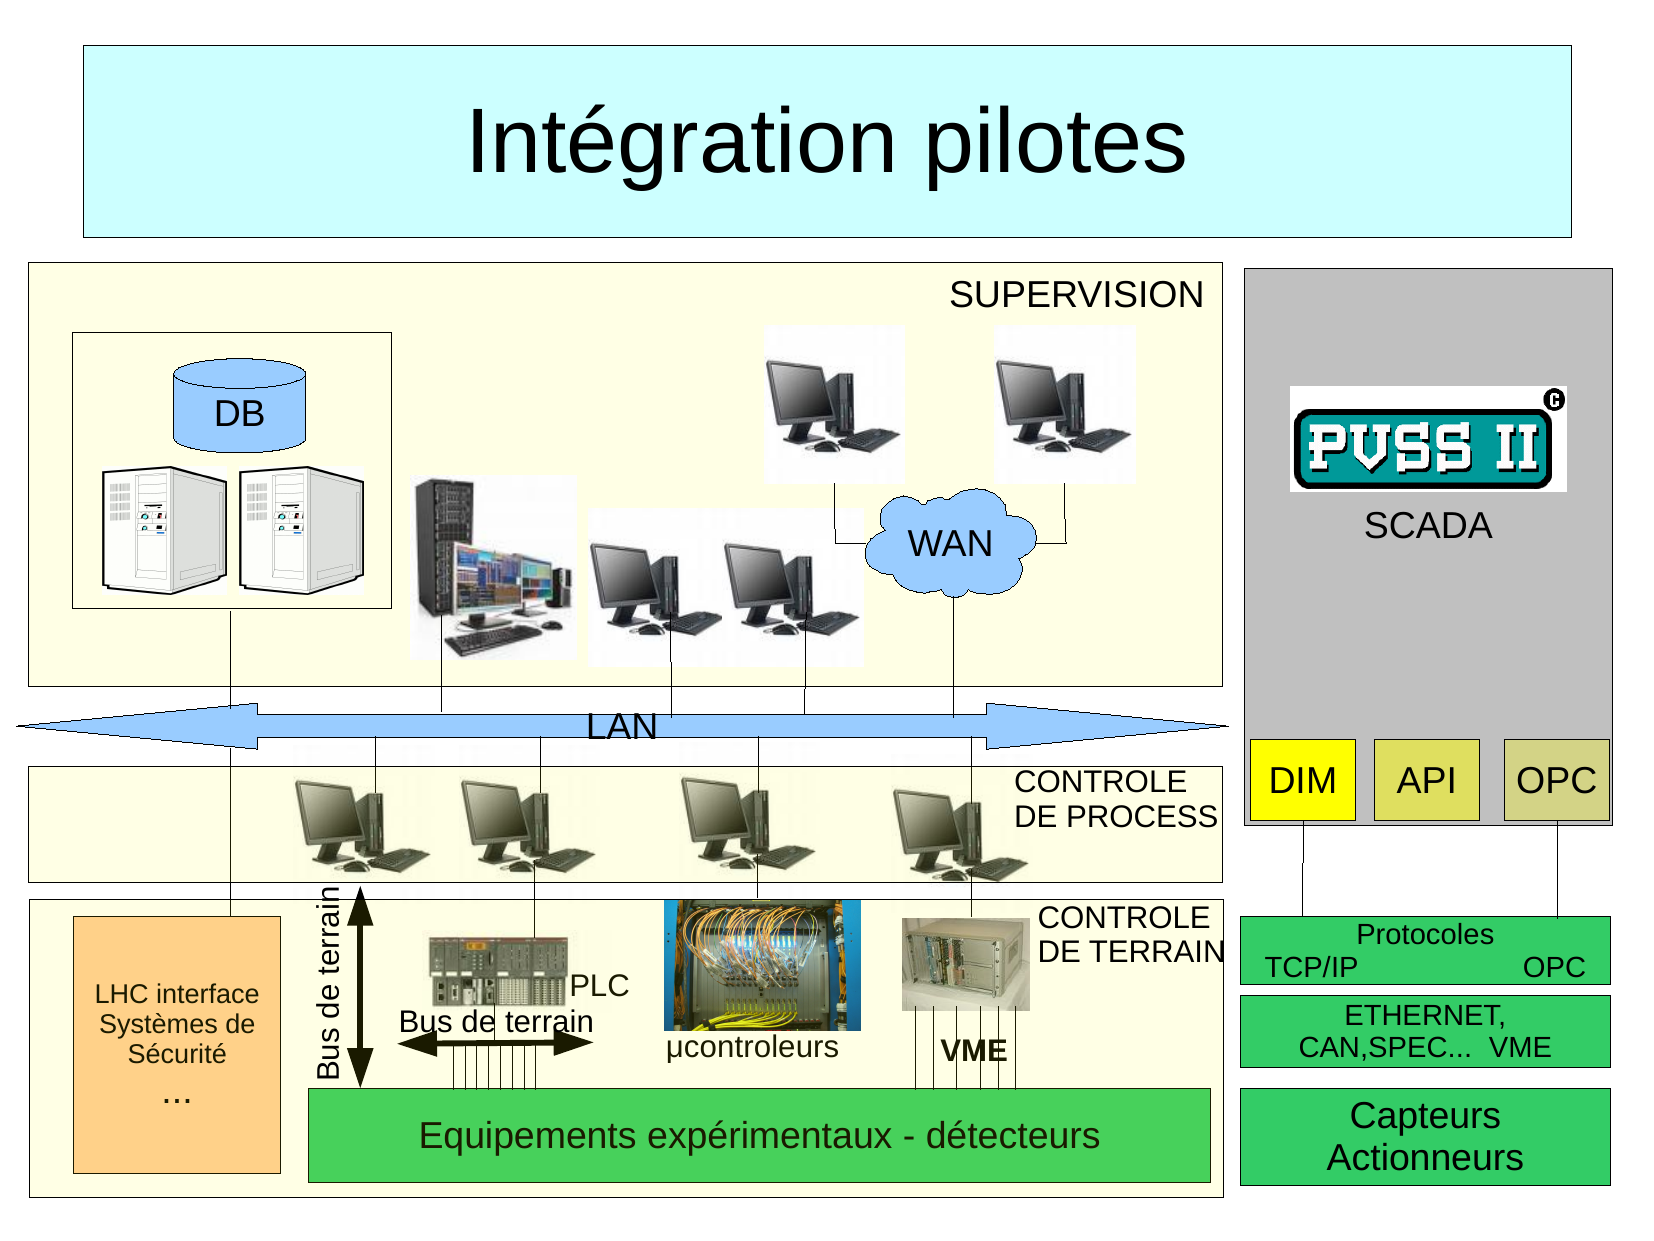

# Intégration pilotes
SUPERVISION
SCADA
DB
WAN
LAN
DIM
API
OPC
CONTROLE
DE PROCESS
CONTROLE
DE TERRAIN
LHC interface
Systèmes de
Sécurité
...
Protocoles
TCP/IP OPC
Bus de terrain
PLC
ETHERNET,
CAN,SPEC... VME
Bus de terrain
μcontroleurs
VME
Equipements expérimentaux - détecteurs
Capteurs
Actionneurs